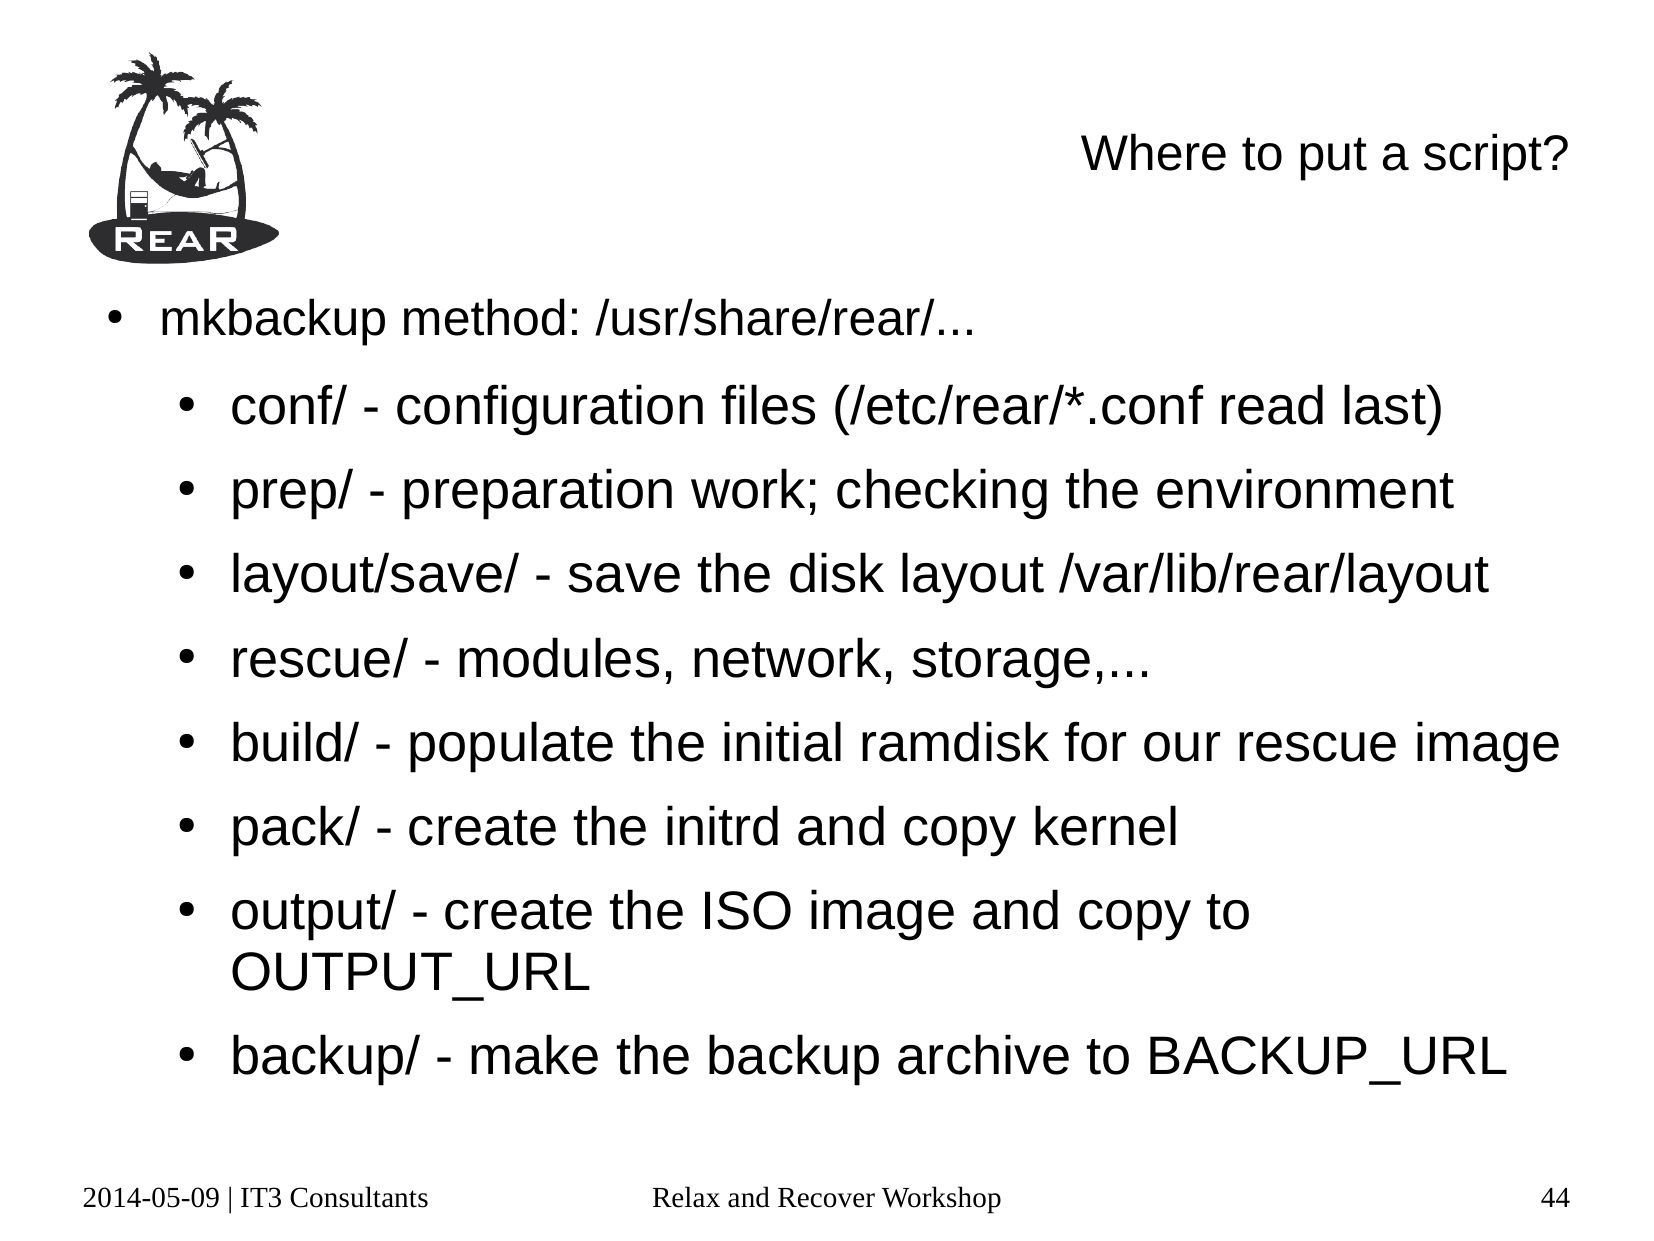

# Where to put a script?
mkbackup method: /usr/share/rear/...
conf/ - configuration files (/etc/rear/*.conf read last)
prep/ - preparation work; checking the environment
layout/save/ - save the disk layout /var/lib/rear/layout
rescue/ - modules, network, storage,...
build/ - populate the initial ramdisk for our rescue image
pack/ - create the initrd and copy kernel
output/ - create the ISO image and copy to OUTPUT_URL
backup/ - make the backup archive to BACKUP_URL
2014-05-09 | IT3 Consultants
Relax and Recover Workshop
44